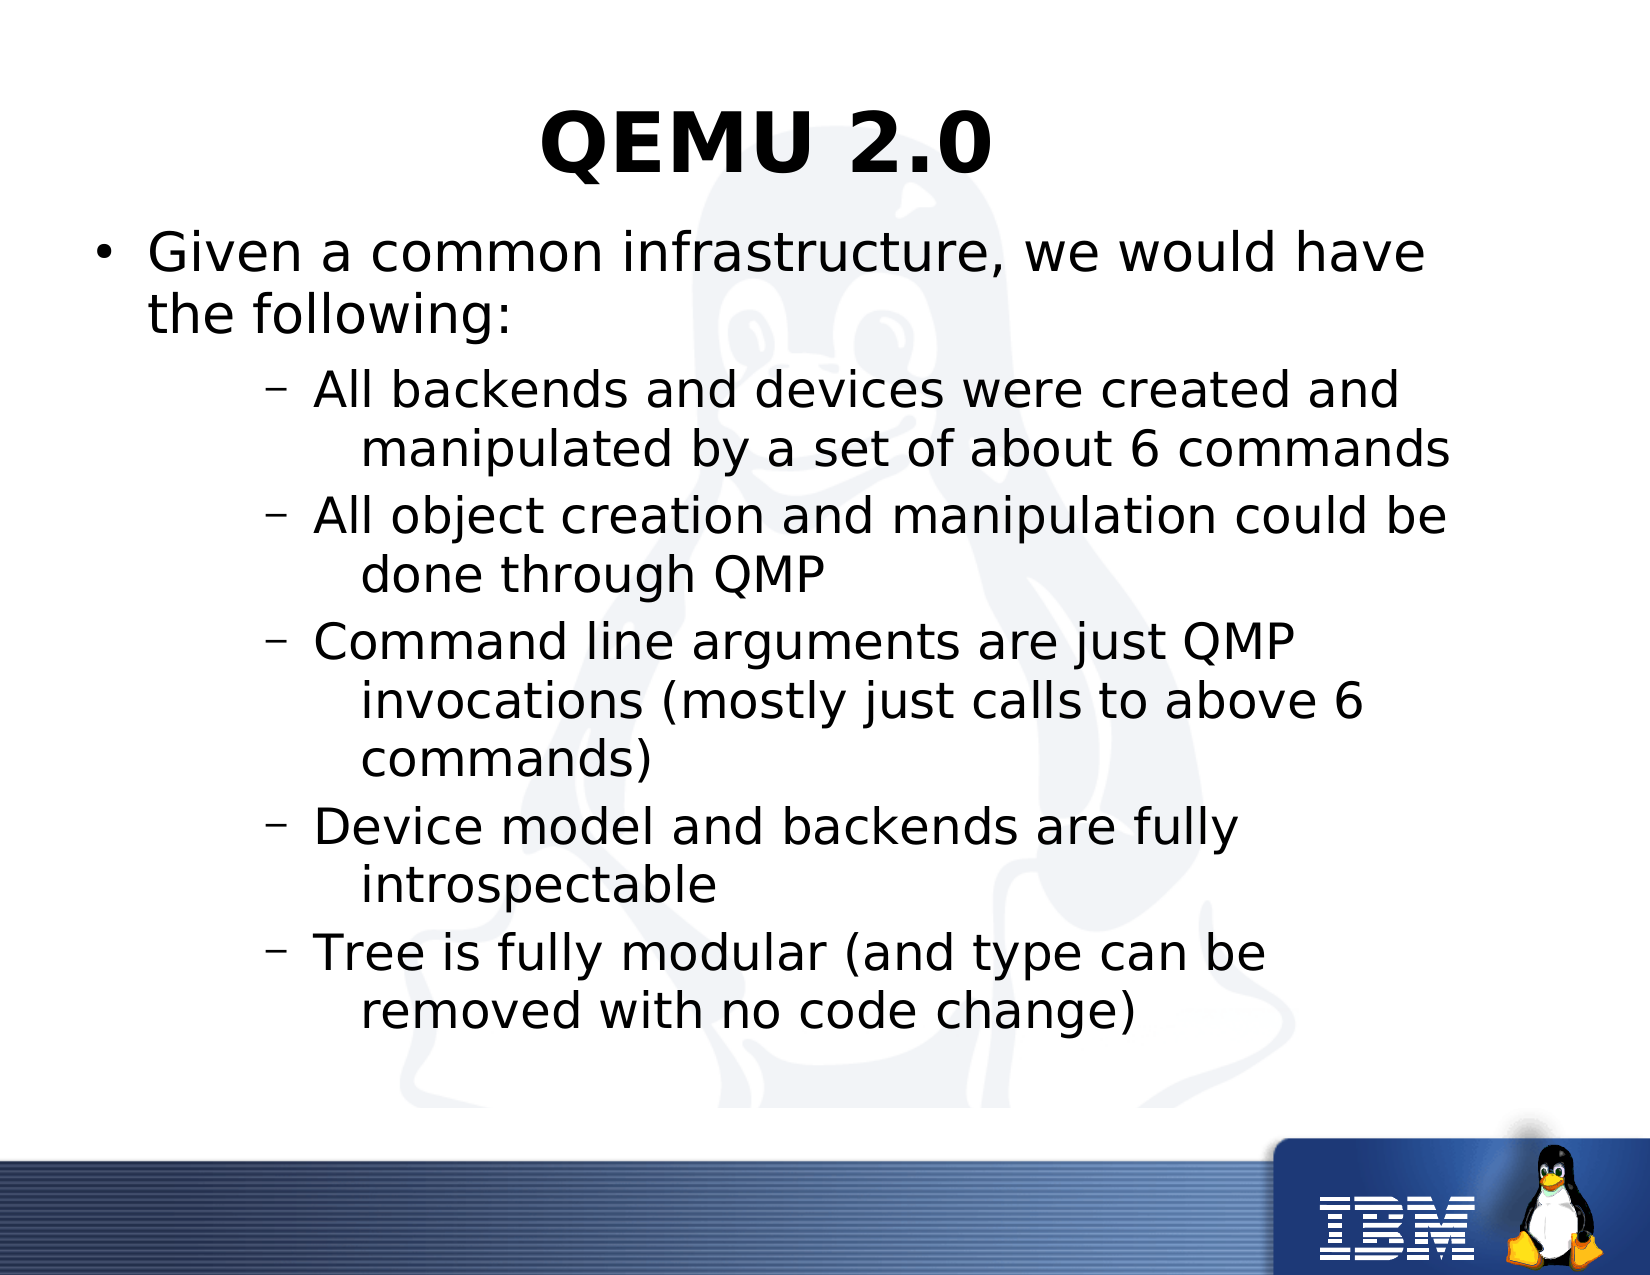

# QEMU 2.0
Given a common infrastructure, we would have the following:
All backends and devices were created and manipulated by a set of about 6 commands
All object creation and manipulation could be done through QMP
Command line arguments are just QMP invocations (mostly just calls to above 6 commands)
Device model and backends are fully introspectable
Tree is fully modular (and type can be removed with no code change)